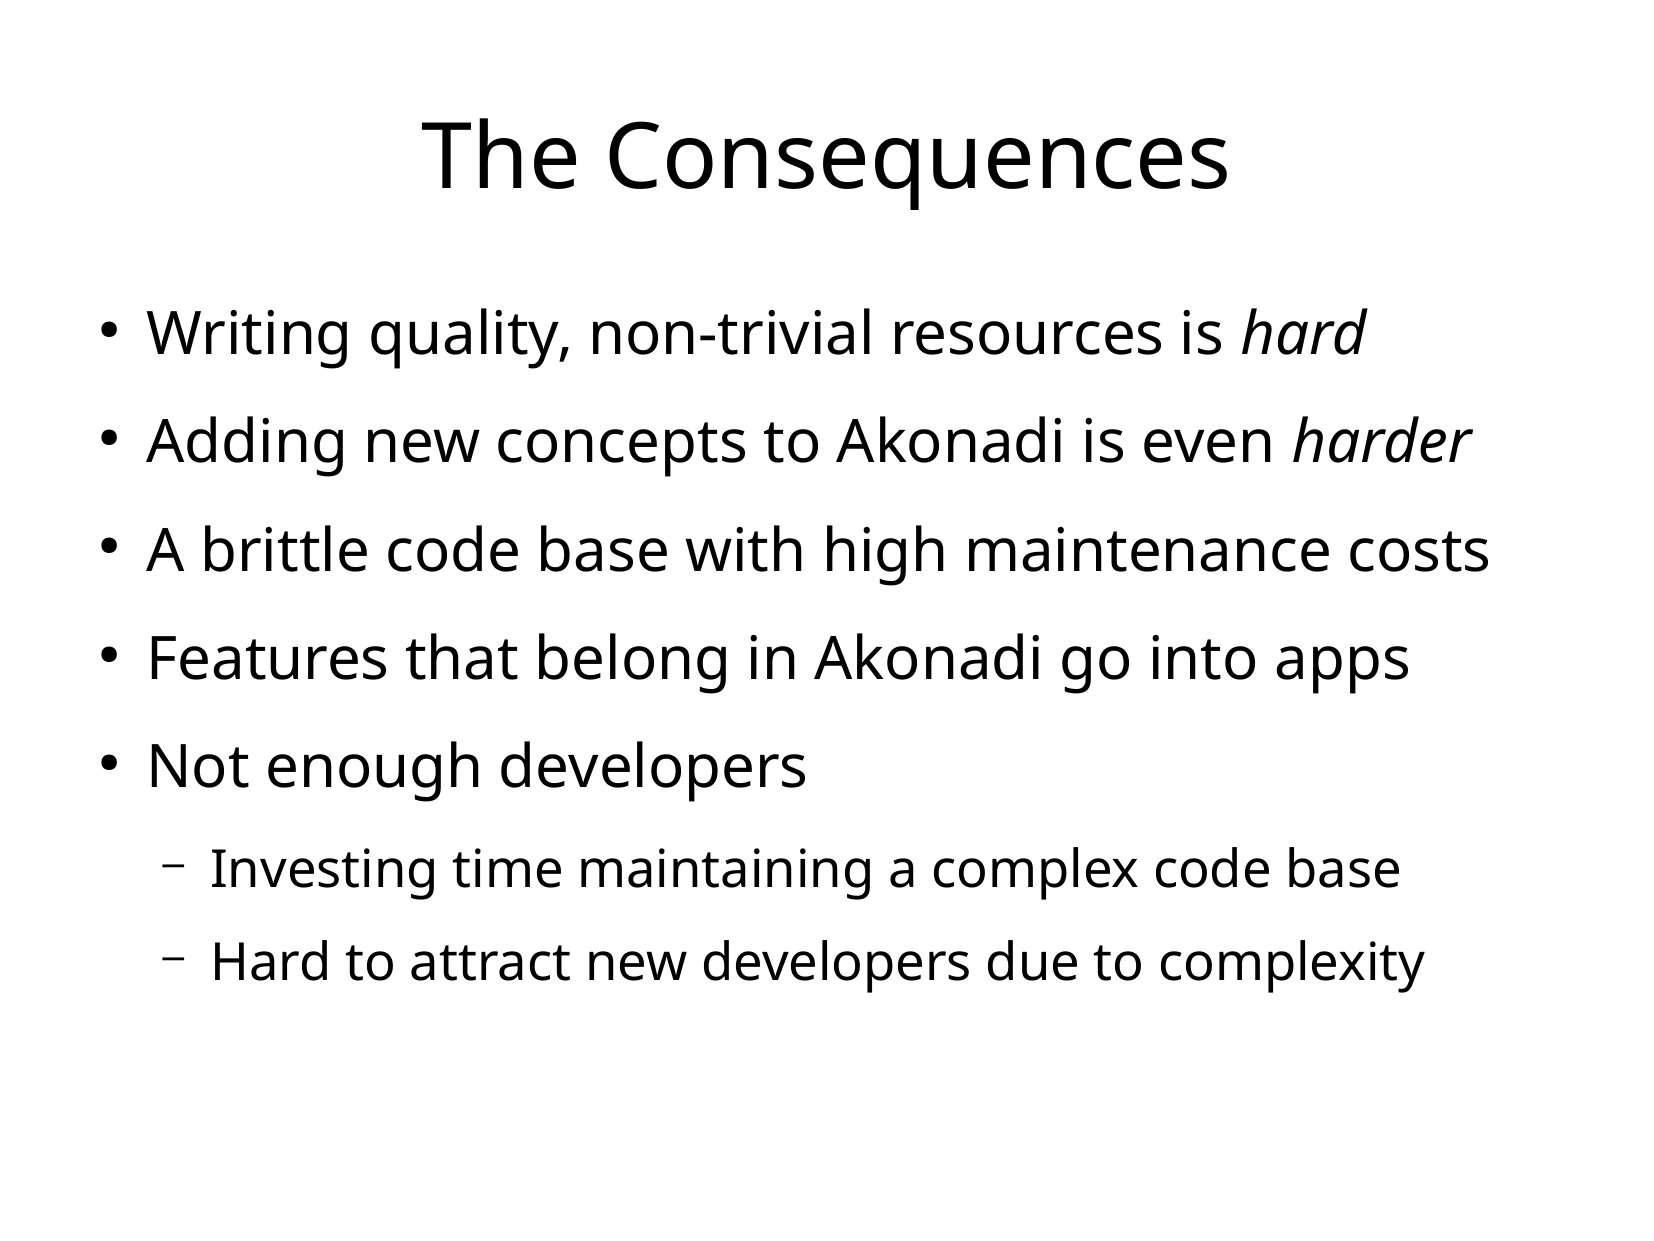

# The Consequences
Writing quality, non-trivial resources is hard
Adding new concepts to Akonadi is even harder
A brittle code base with high maintenance costs
Features that belong in Akonadi go into apps
Not enough developers
Investing time maintaining a complex code base
Hard to attract new developers due to complexity